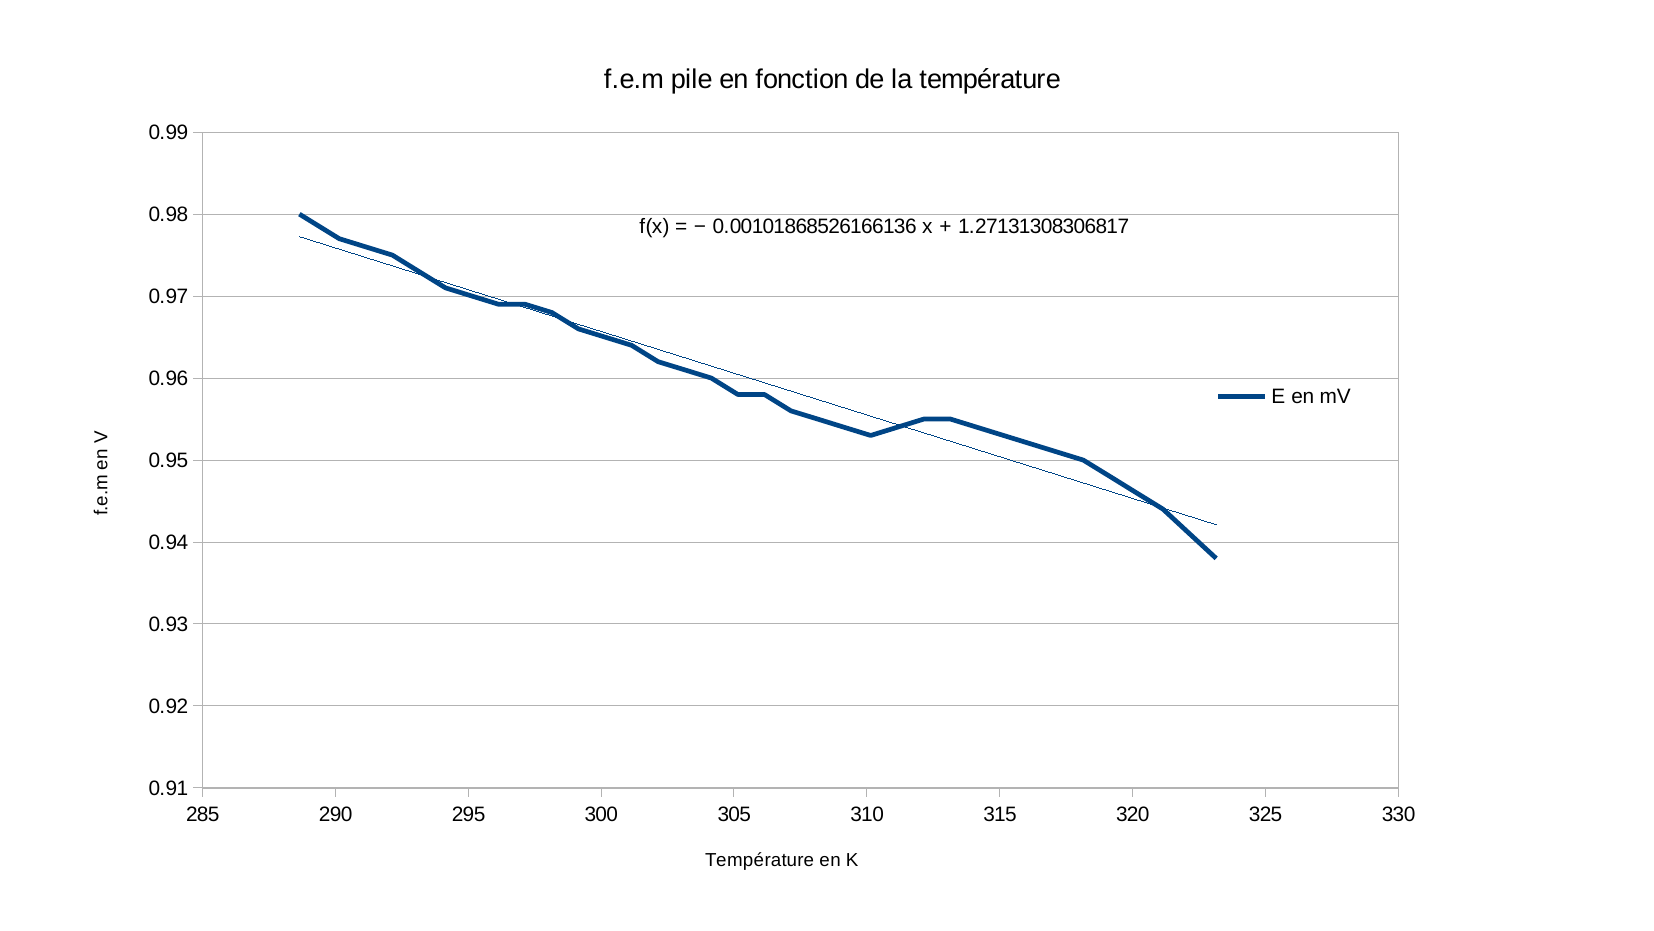

### Chart: f.e.m pile en fonction de la température
| Category | E en mV |
|---|---|